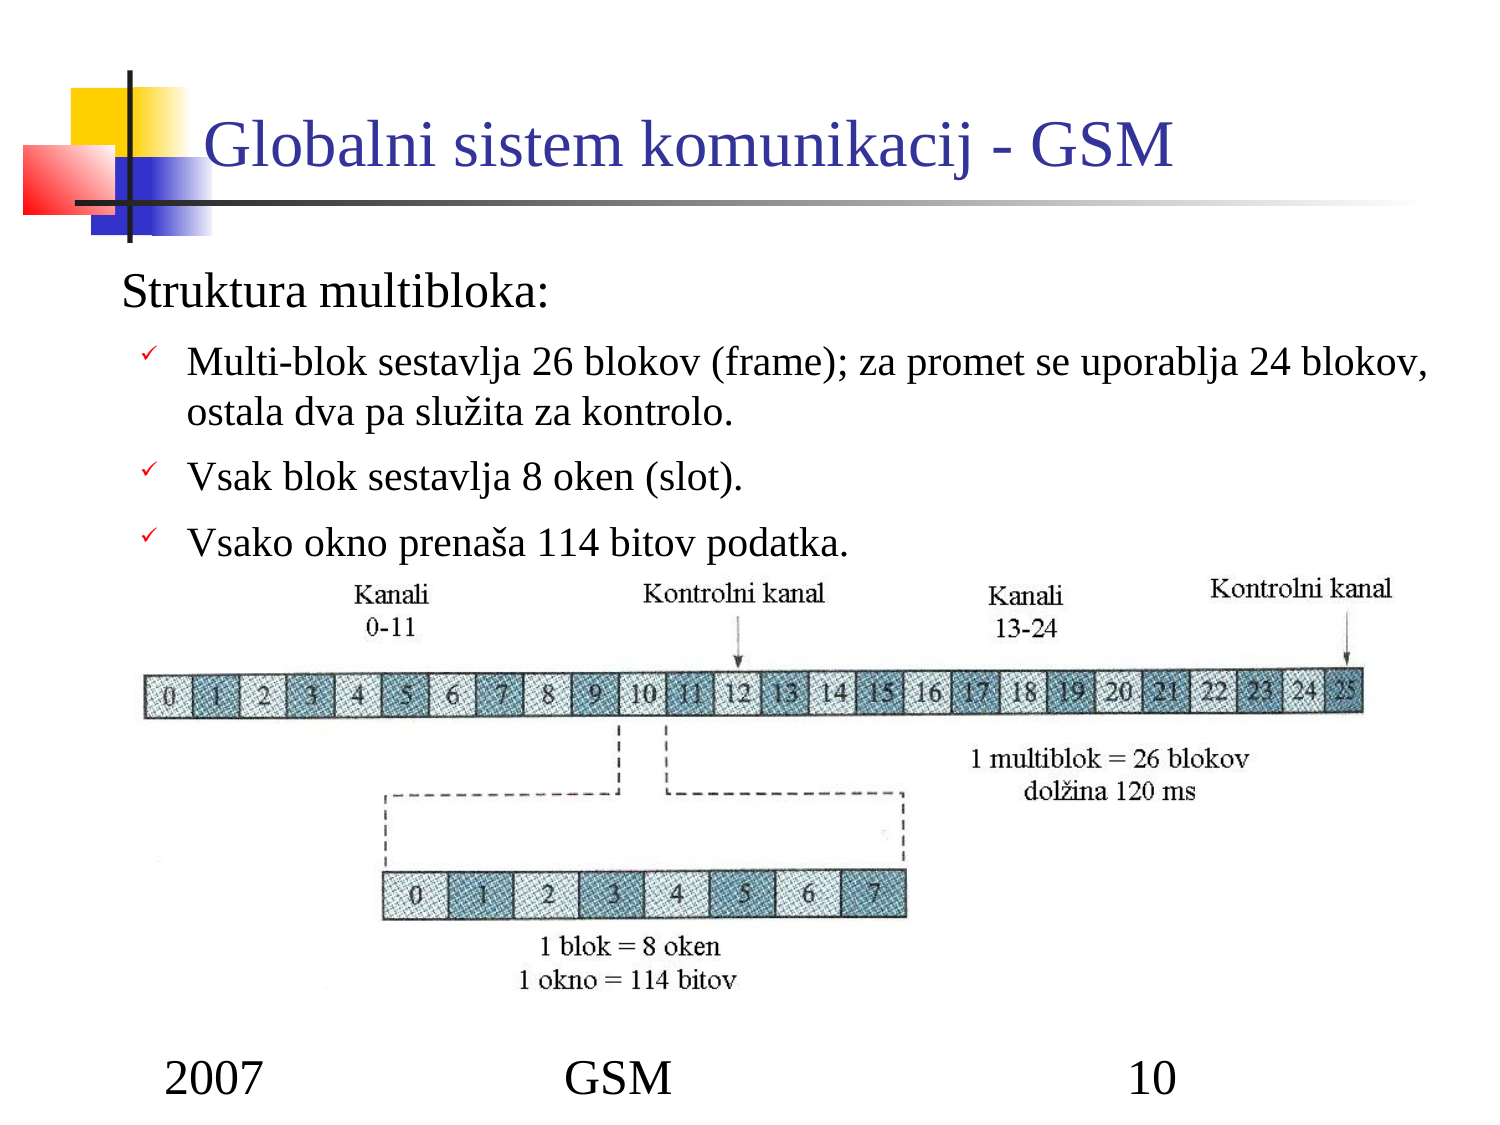

# Globalni sistem komunikacij - GSM
	Struktura multibloka:
Multi-blok sestavlja 26 blokov (frame); za promet se uporablja 24 blokov, ostala dva pa služita za kontrolo.
Vsak blok sestavlja 8 oken (slot).
Vsako okno prenaša 114 bitov podatka.
2007
GSM
10